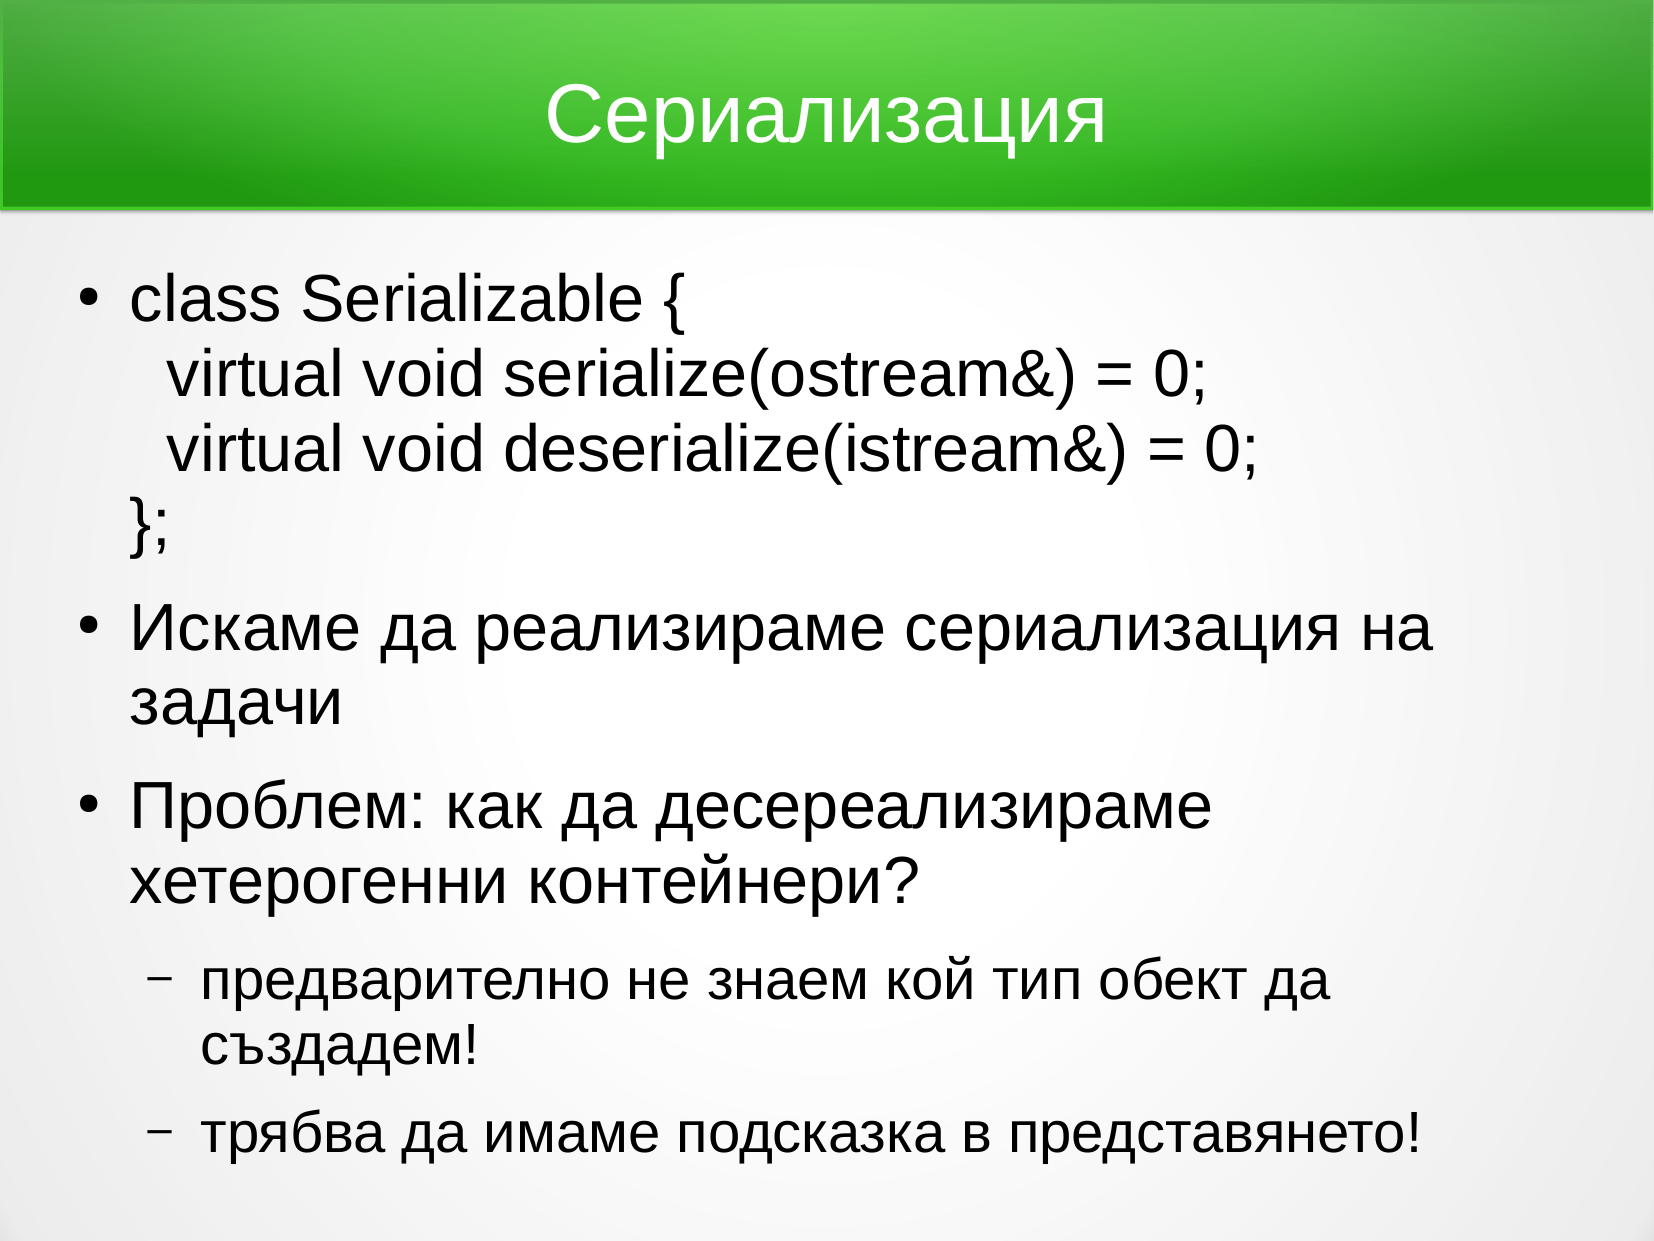

# Сериализация
class Serializable {
 virtual void serialize(ostream&) = 0;
 virtual void deserialize(istream&) = 0;
};
Искаме да реализираме сериализация на задачи
Проблем: как да десереализираме хетерогенни контейнери?
предварително не знаем кой тип обект да създадем!
трябва да имаме подсказка в представянето!